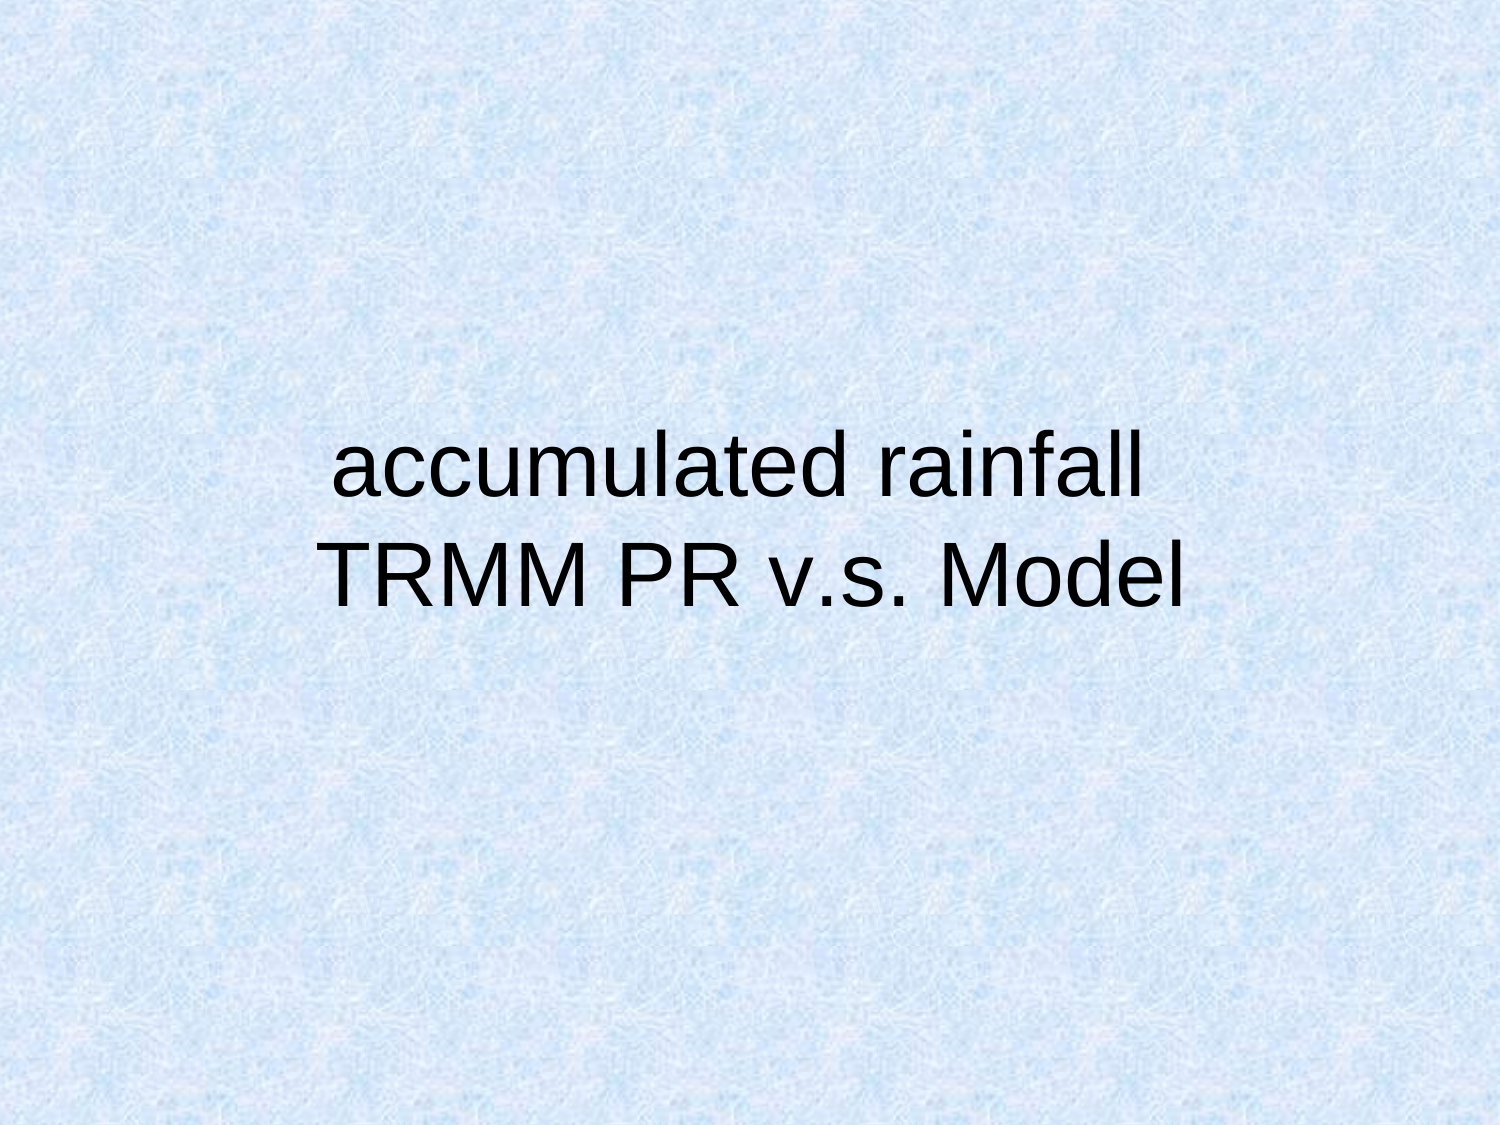

# accumulated rainfall TRMM PR v.s. Model